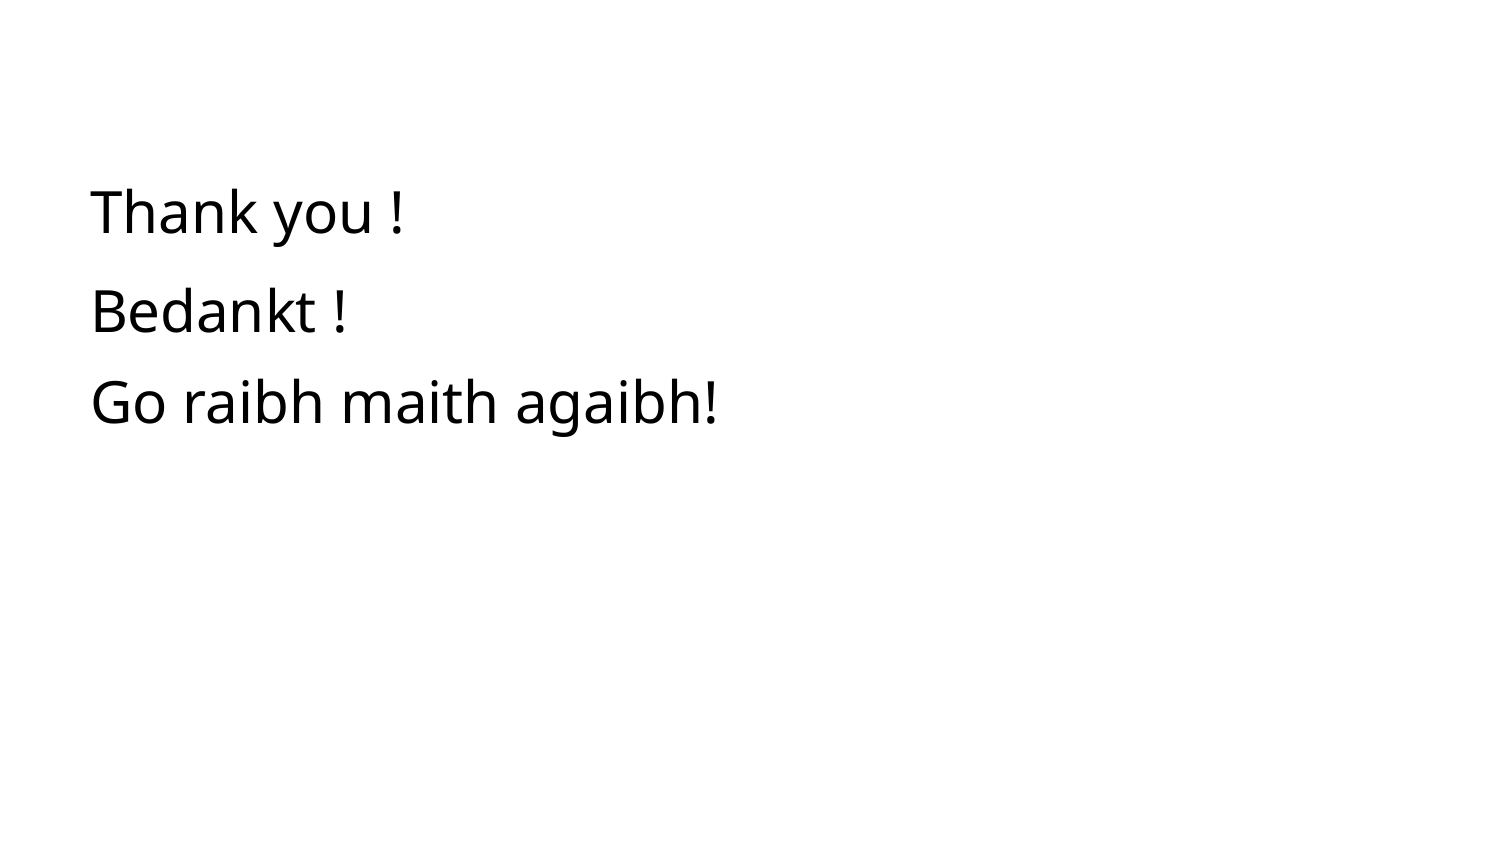

#
Thank you !
Bedankt !
Go raibh maith agaibh!